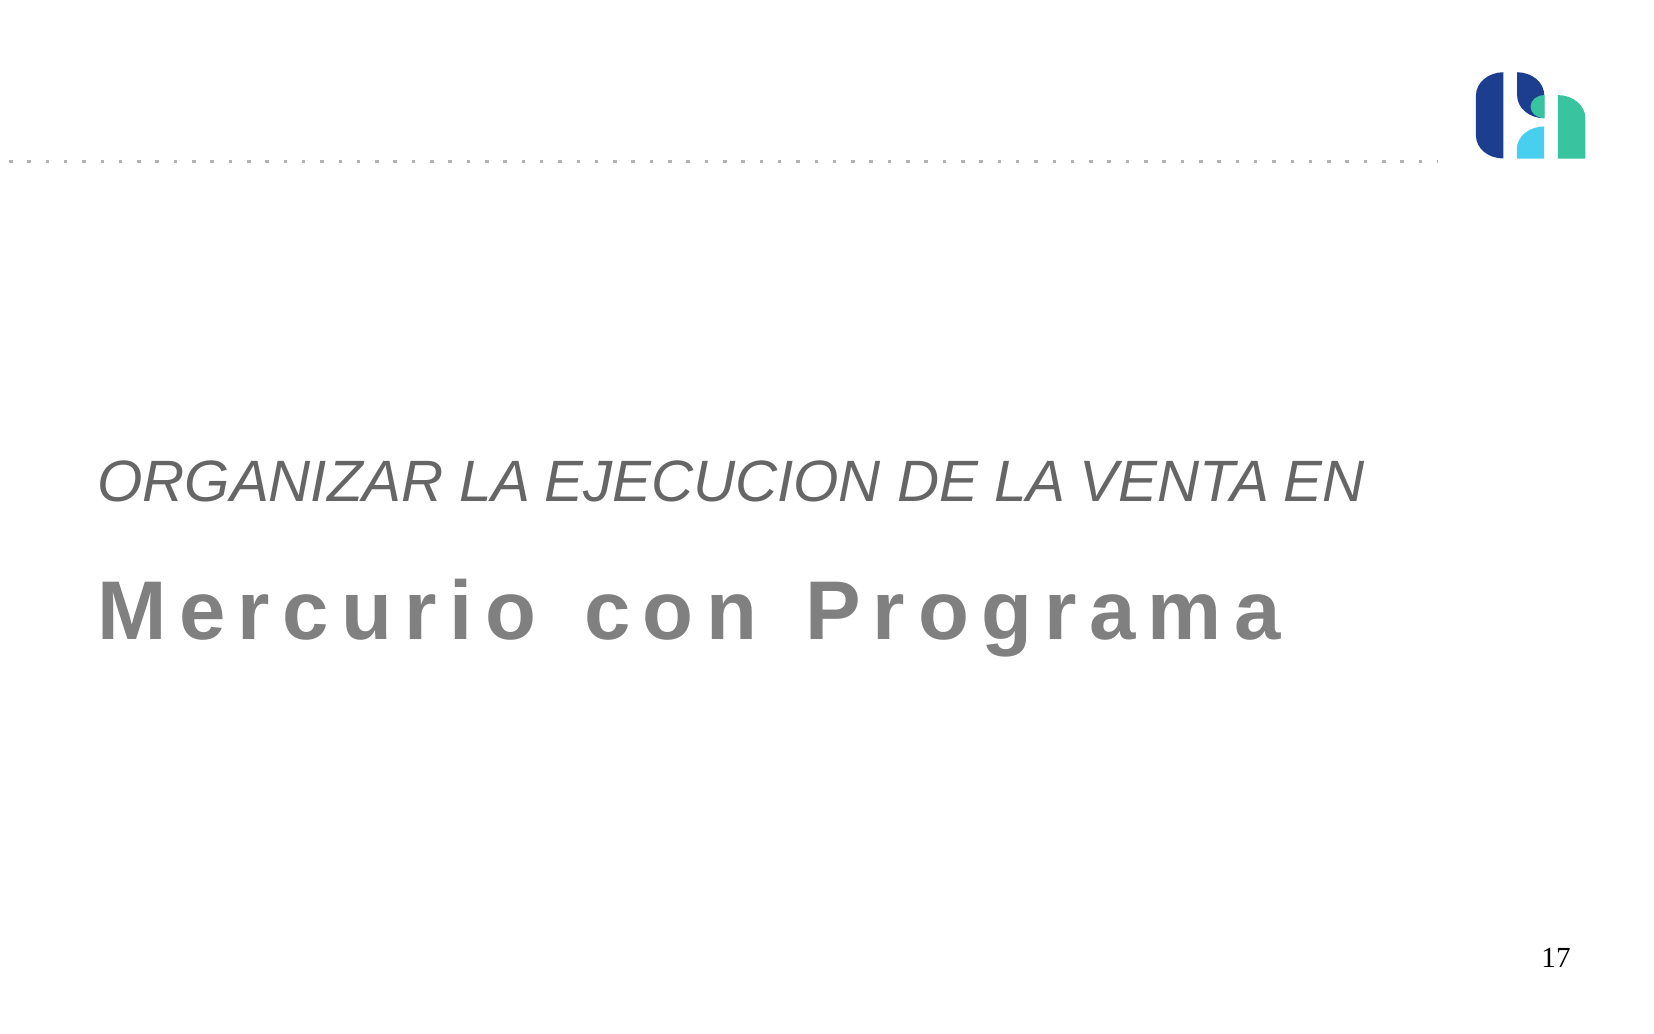

ORGANIZAR LA EJECUCION DE LA VENTA EN
Mercurio con Programa
17